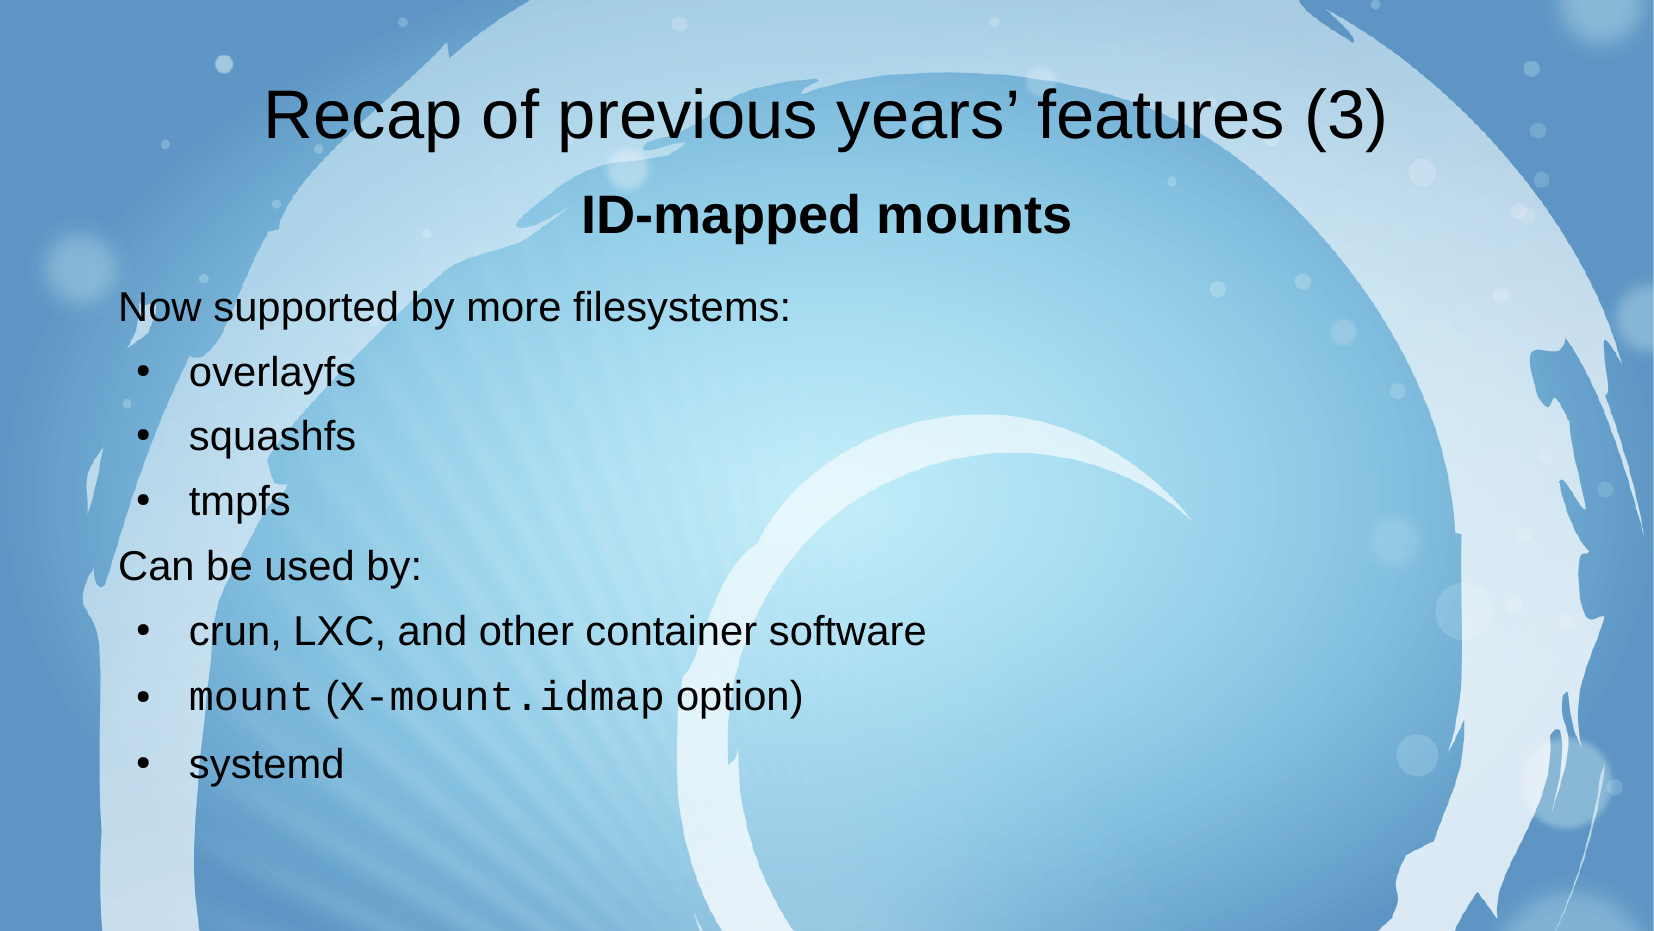

# Recap of previous years’ features (3)
ID-mapped mounts
Now supported by more filesystems:
overlayfs
squashfs
tmpfs
Can be used by:
crun, LXC, and other container software
mount (X-mount.idmap option)
systemd